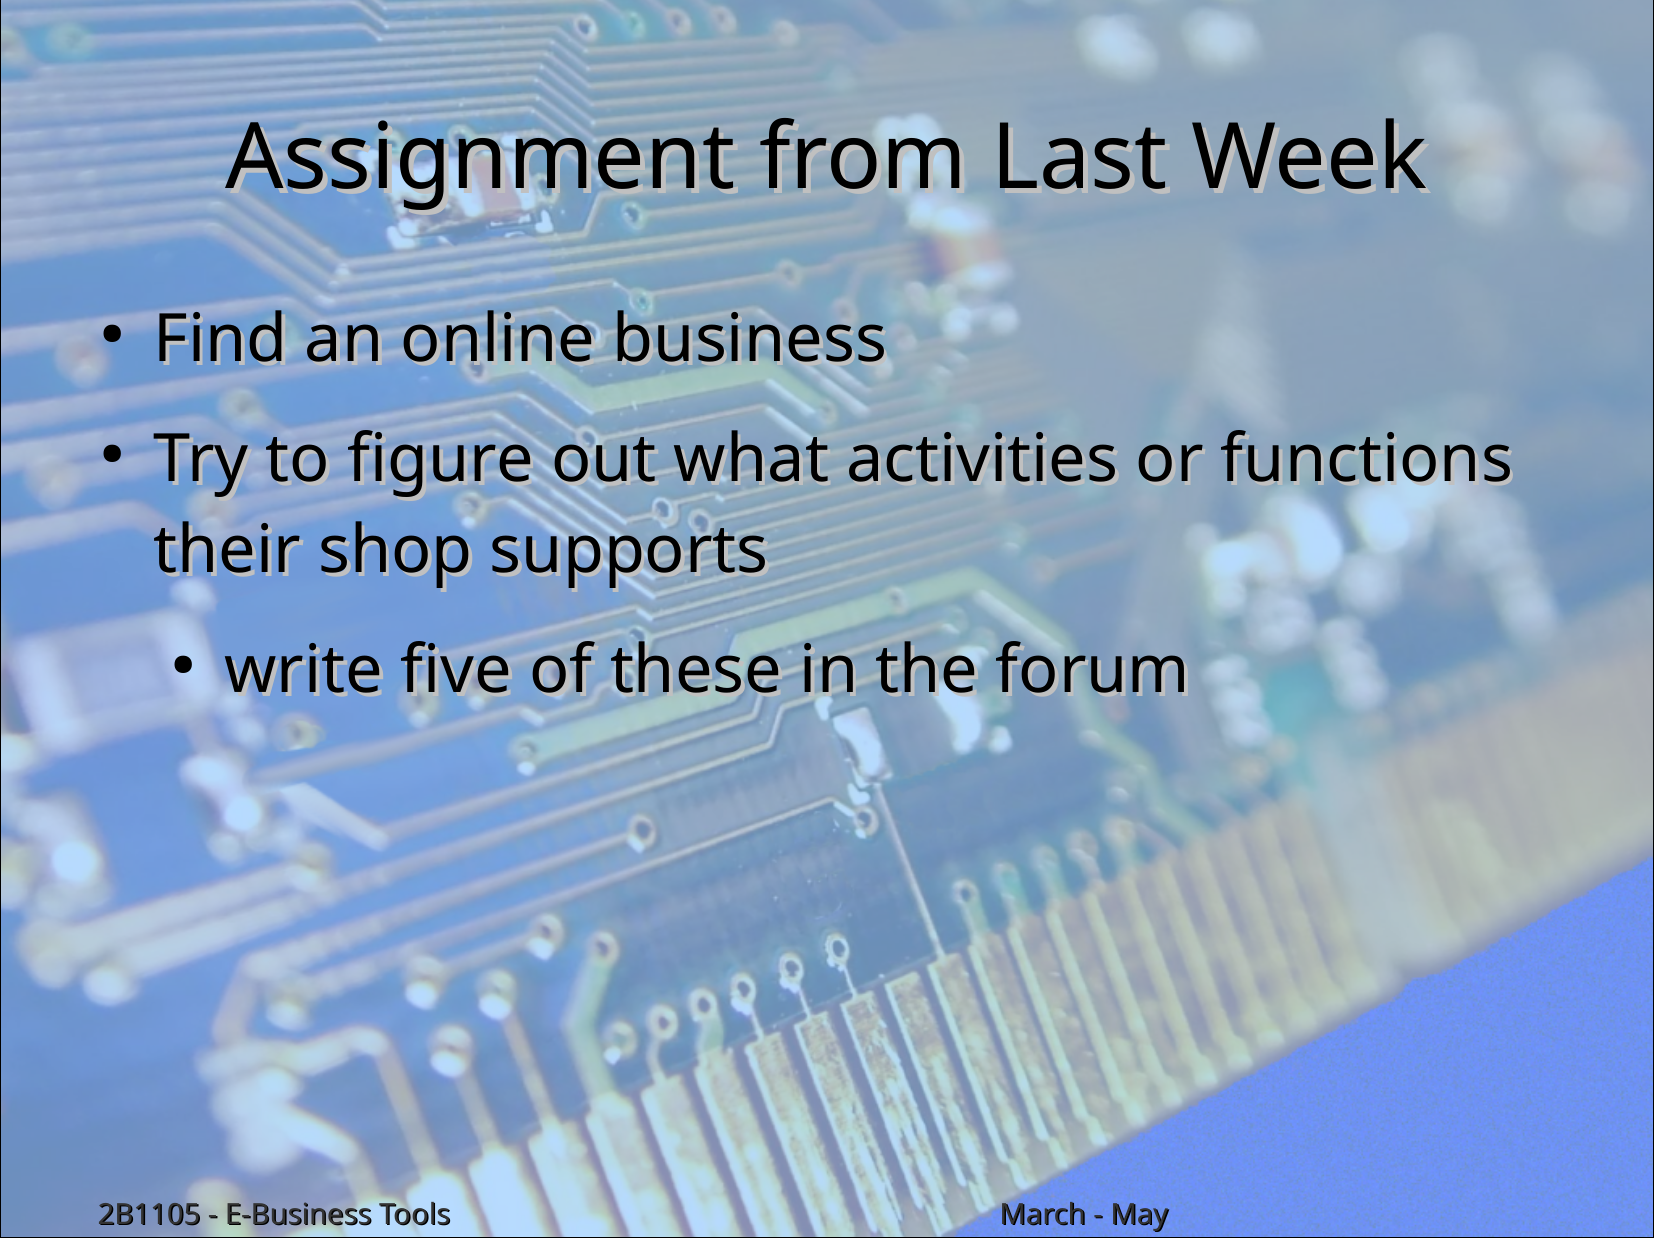

# Assignment from Last Week
Find an online business
Try to figure out what activities or functions their shop supports
write five of these in the forum